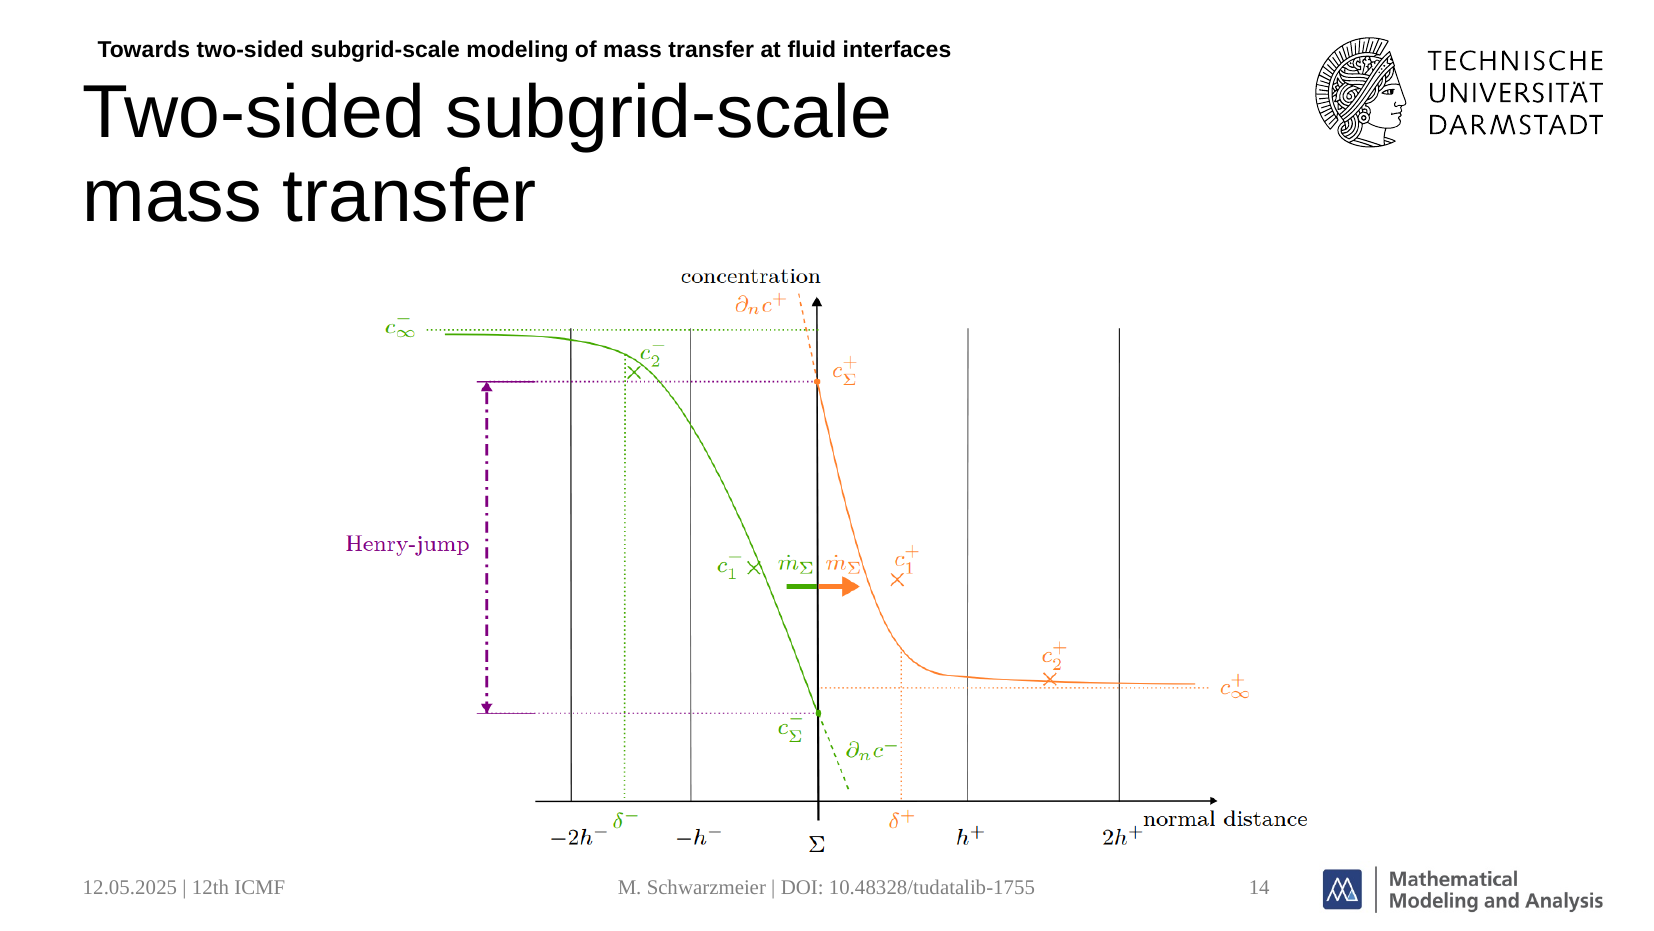

# Two-sided subgrid-scale mass transfer
12.05.2025 | 12th ICMF
M. Schwarzmeier | DOI: 10.48328/tudatalib-1755
14